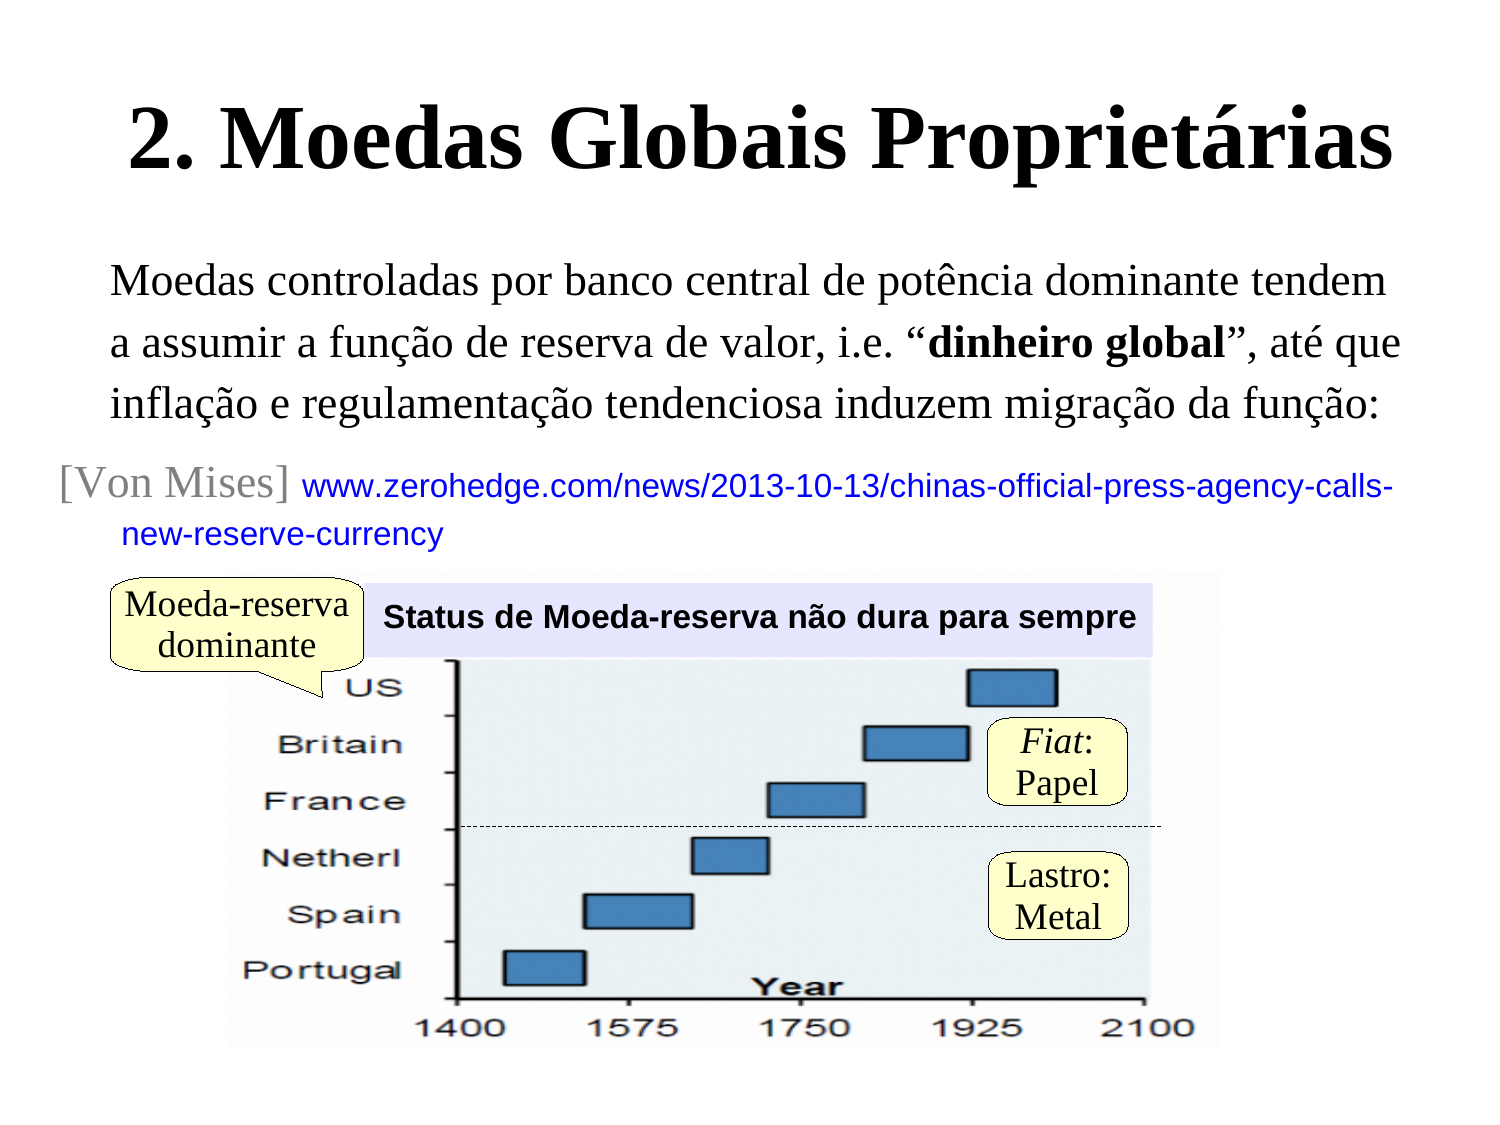

# 2. Moedas Globais Proprietárias
Moedas controladas por banco central de potência dominante tendem
a assumir a função de reserva de valor, i.e. “dinheiro global”, até que inflação e regulamentação tendenciosa induzem migração da função:
[Von Mises] www.zerohedge.com/news/2013-10-13/chinas-official-press-agency-calls-new-reserve-currency
Moeda-reserva
dominante
 Status de Moeda-reserva não dura para sempre
Fiat:
Papel
Lastro:
Metal